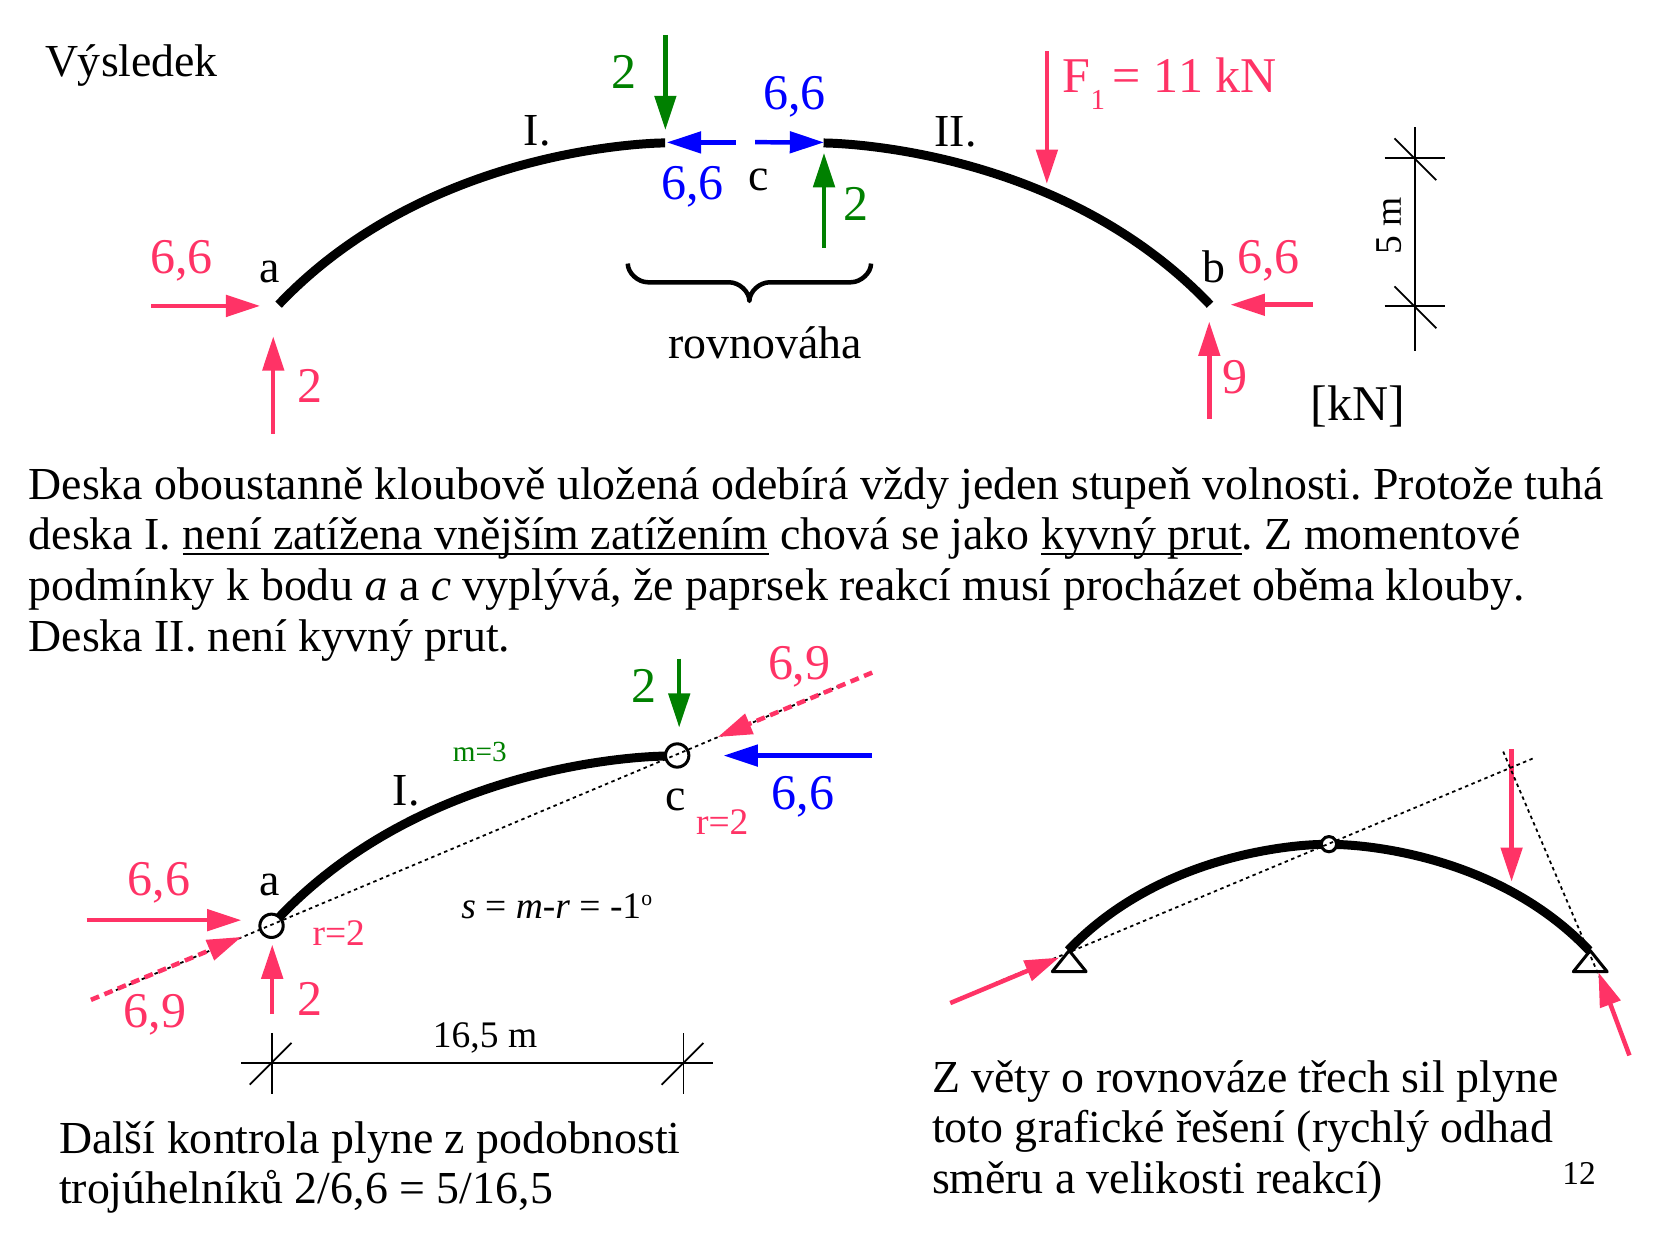

Výsledek
2
F1 = 11 kN
6,6
I.
II.
c
6,6
2
5 m
6,6
6,6
a
b
rovnováha
9
2
[kN]
Deska oboustanně kloubově uložená odebírá vždy jeden stupeň volnosti. Protože tuhá deska I. není zatížena vnějším zatížením chová se jako kyvný prut. Z momentové podmínky k bodu a a c vyplývá, že paprsek reakcí musí procházet oběma klouby. Deska II. není kyvný prut.
6,9
2
m=3
I.
c
6,6
r=2
a
6,6
s = m-r = -1o
r=2
2
6,9
16,5 m
Z věty o rovnováze třech sil plyne toto grafické řešení (rychlý odhad směru a velikosti reakcí)
Další kontrola plyne z podobnosti trojúhelníků 2/6,6 = 5/16,5
12